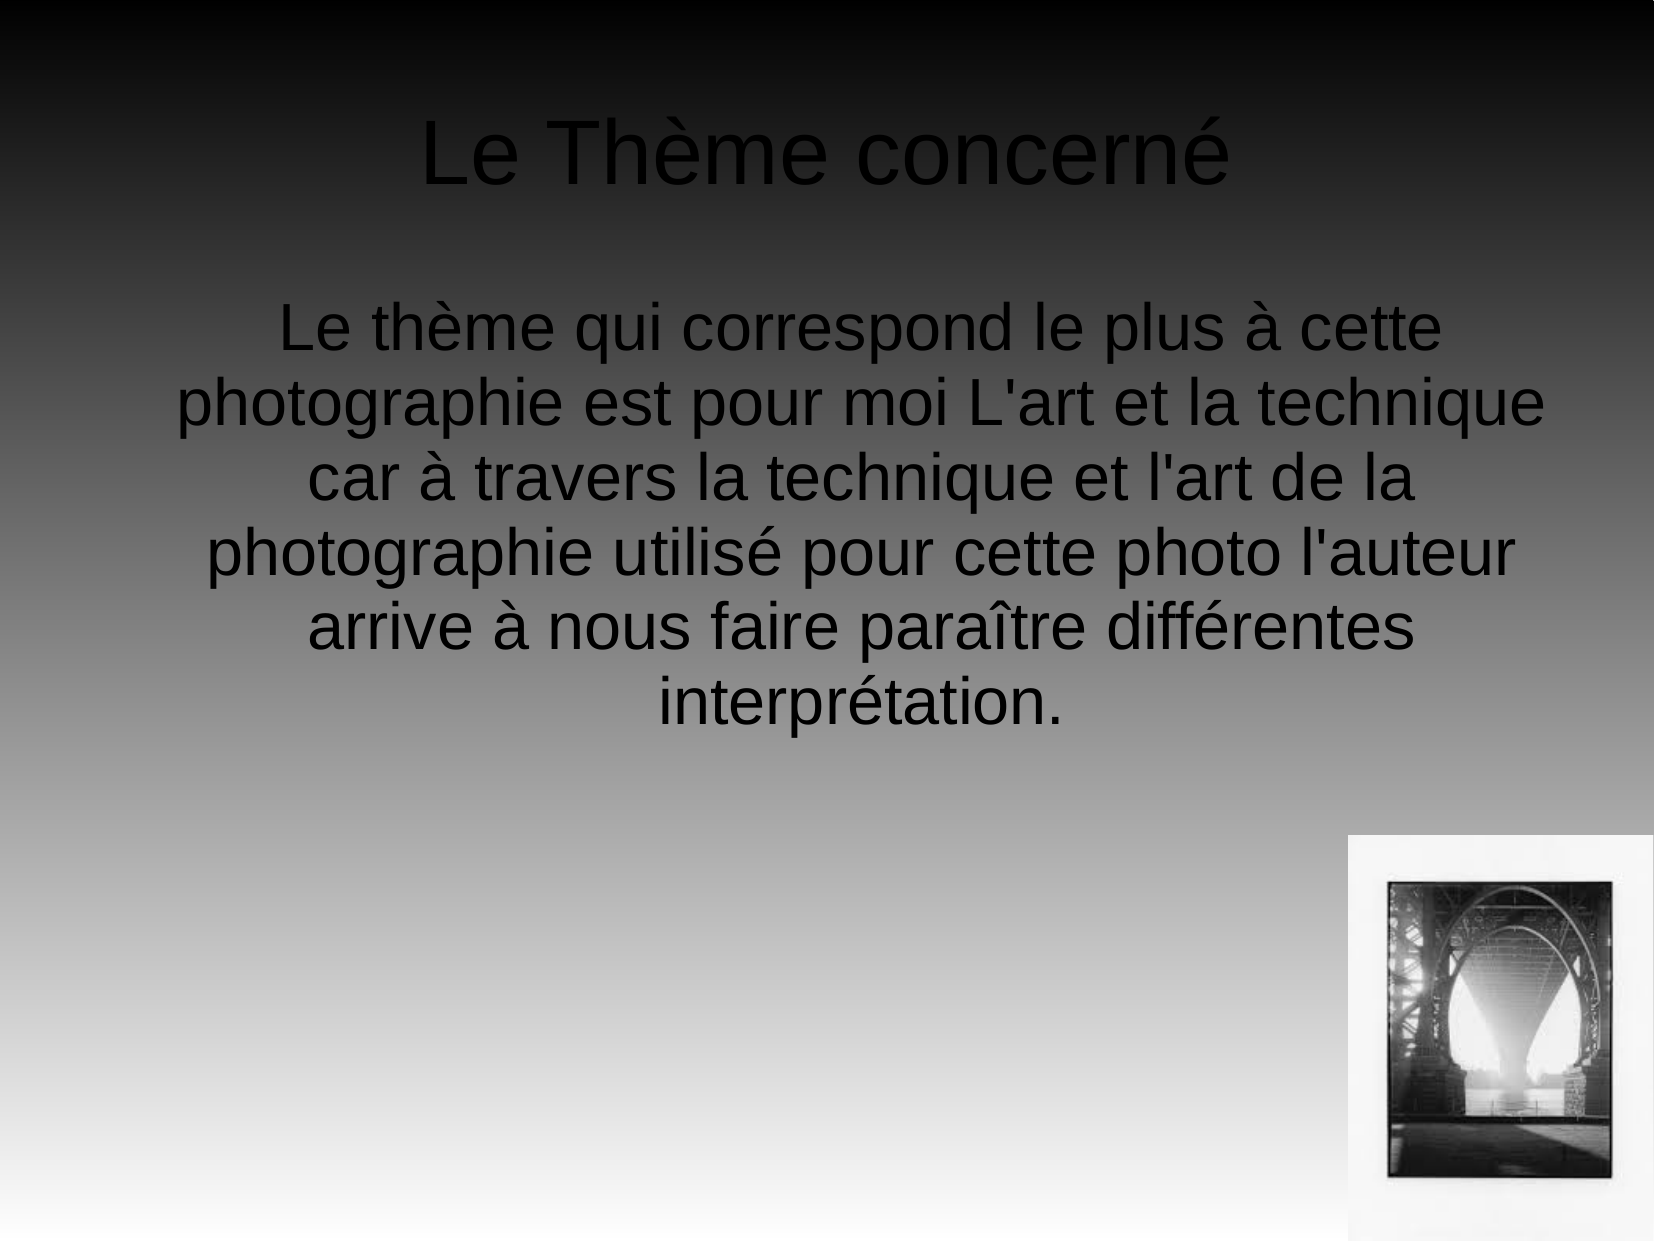

# Le Thème concerné
Le thème qui correspond le plus à cette photographie est pour moi L'art et la technique car à travers la technique et l'art de la photographie utilisé pour cette photo l'auteur arrive à nous faire paraître différentes interprétation.